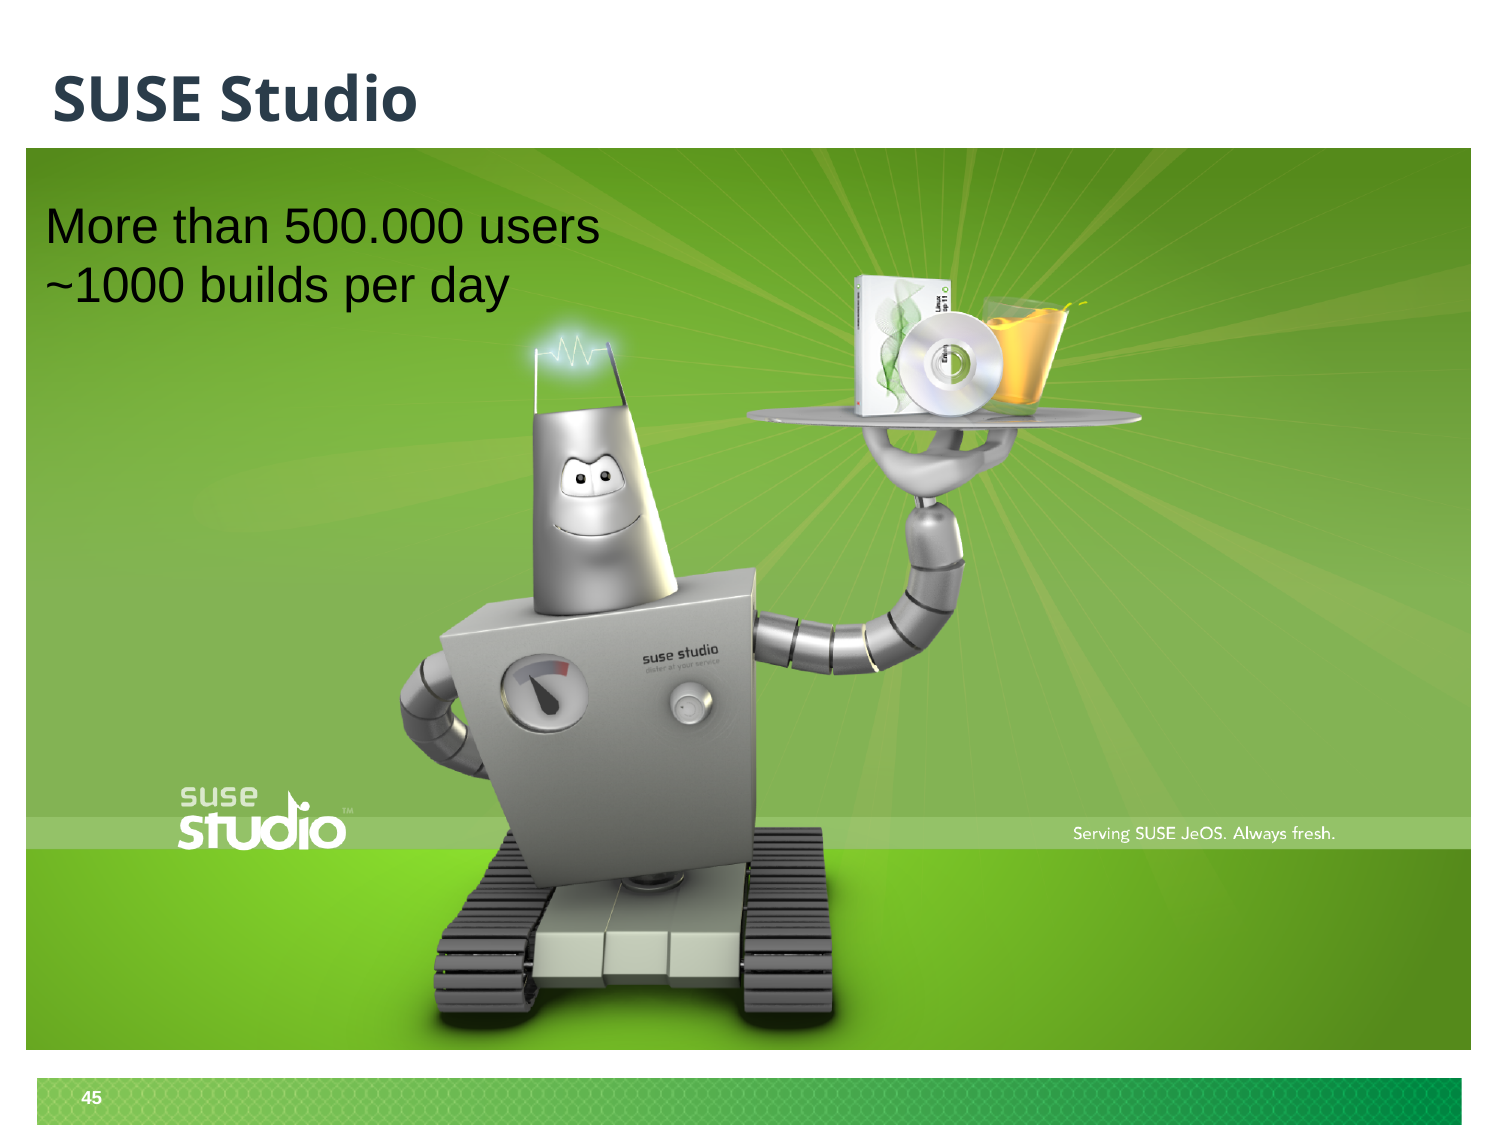

# SUSE Studio
More than 500.000 users
~1000 builds per day